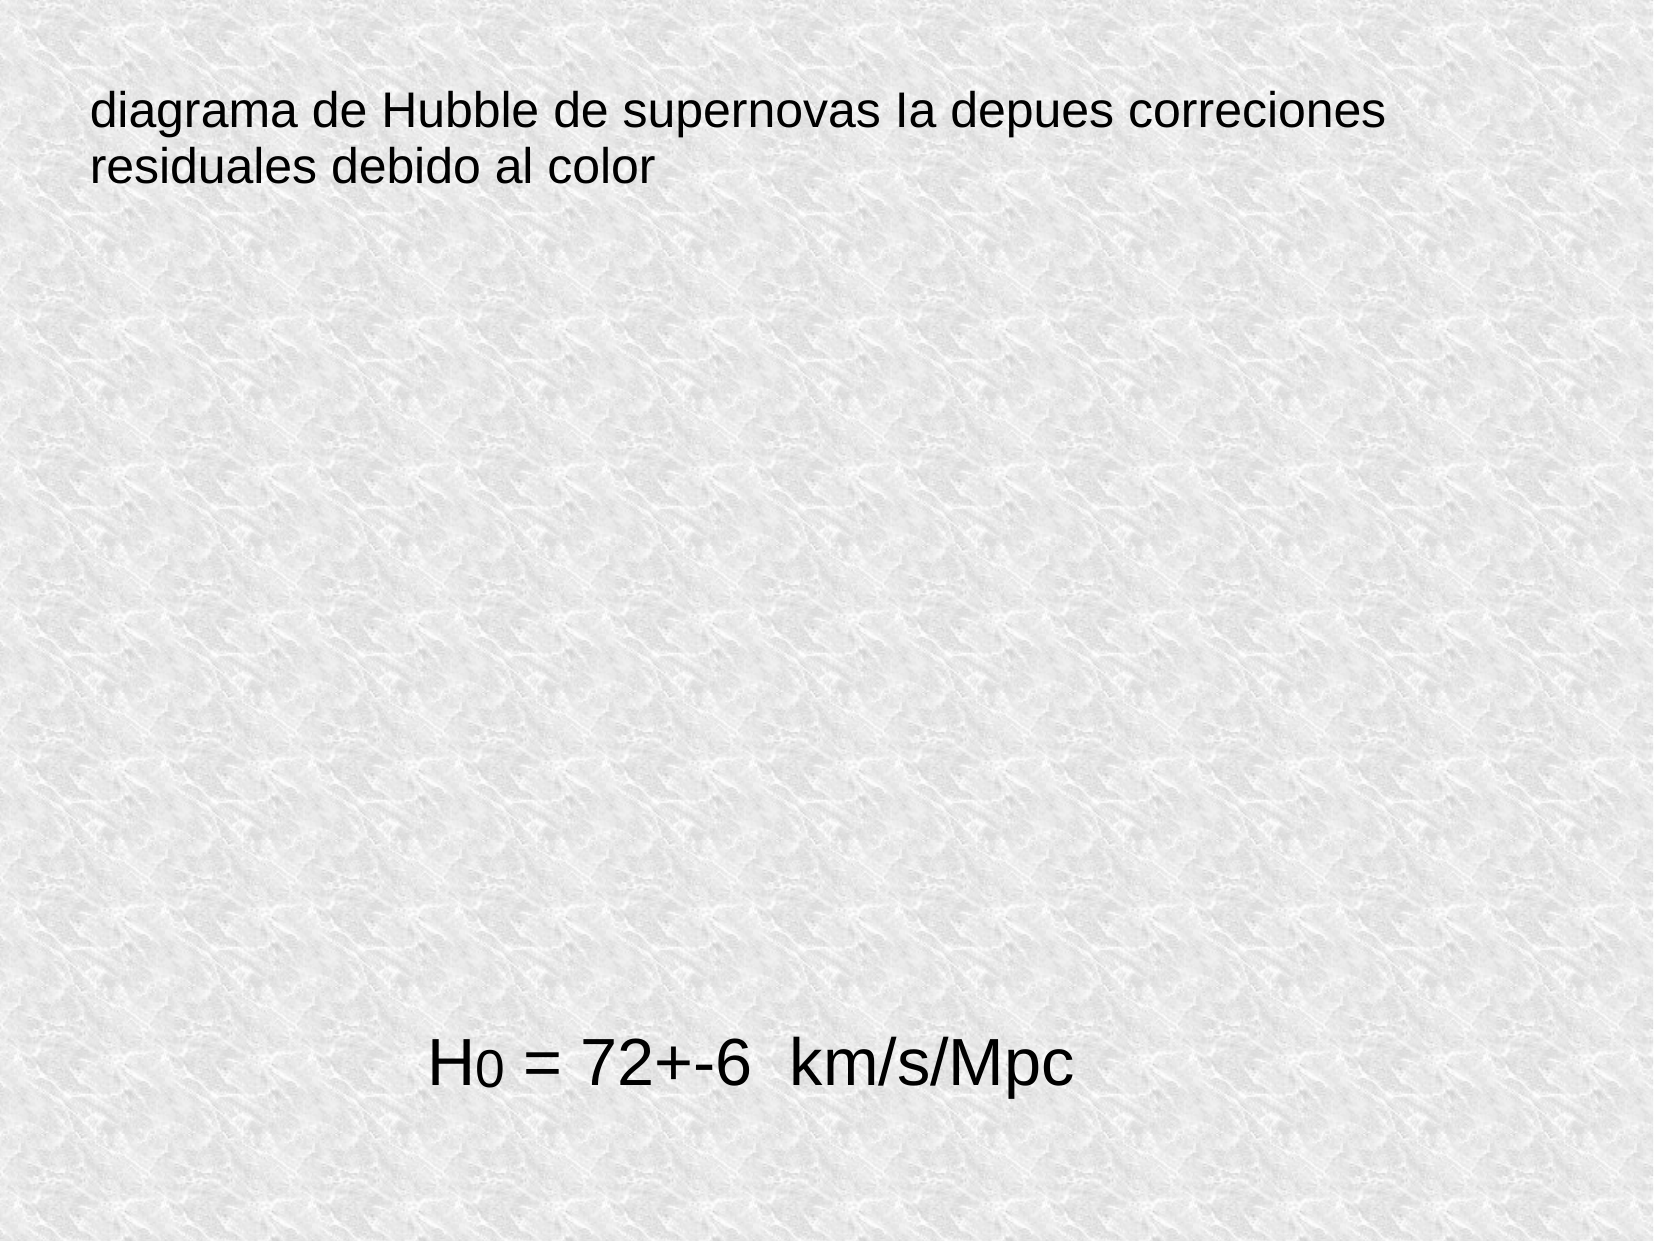

diagrama de Hubble de supernovas Ia depues correciones
residuales debido al color
H0 = 72+-6 km/s/Mpc